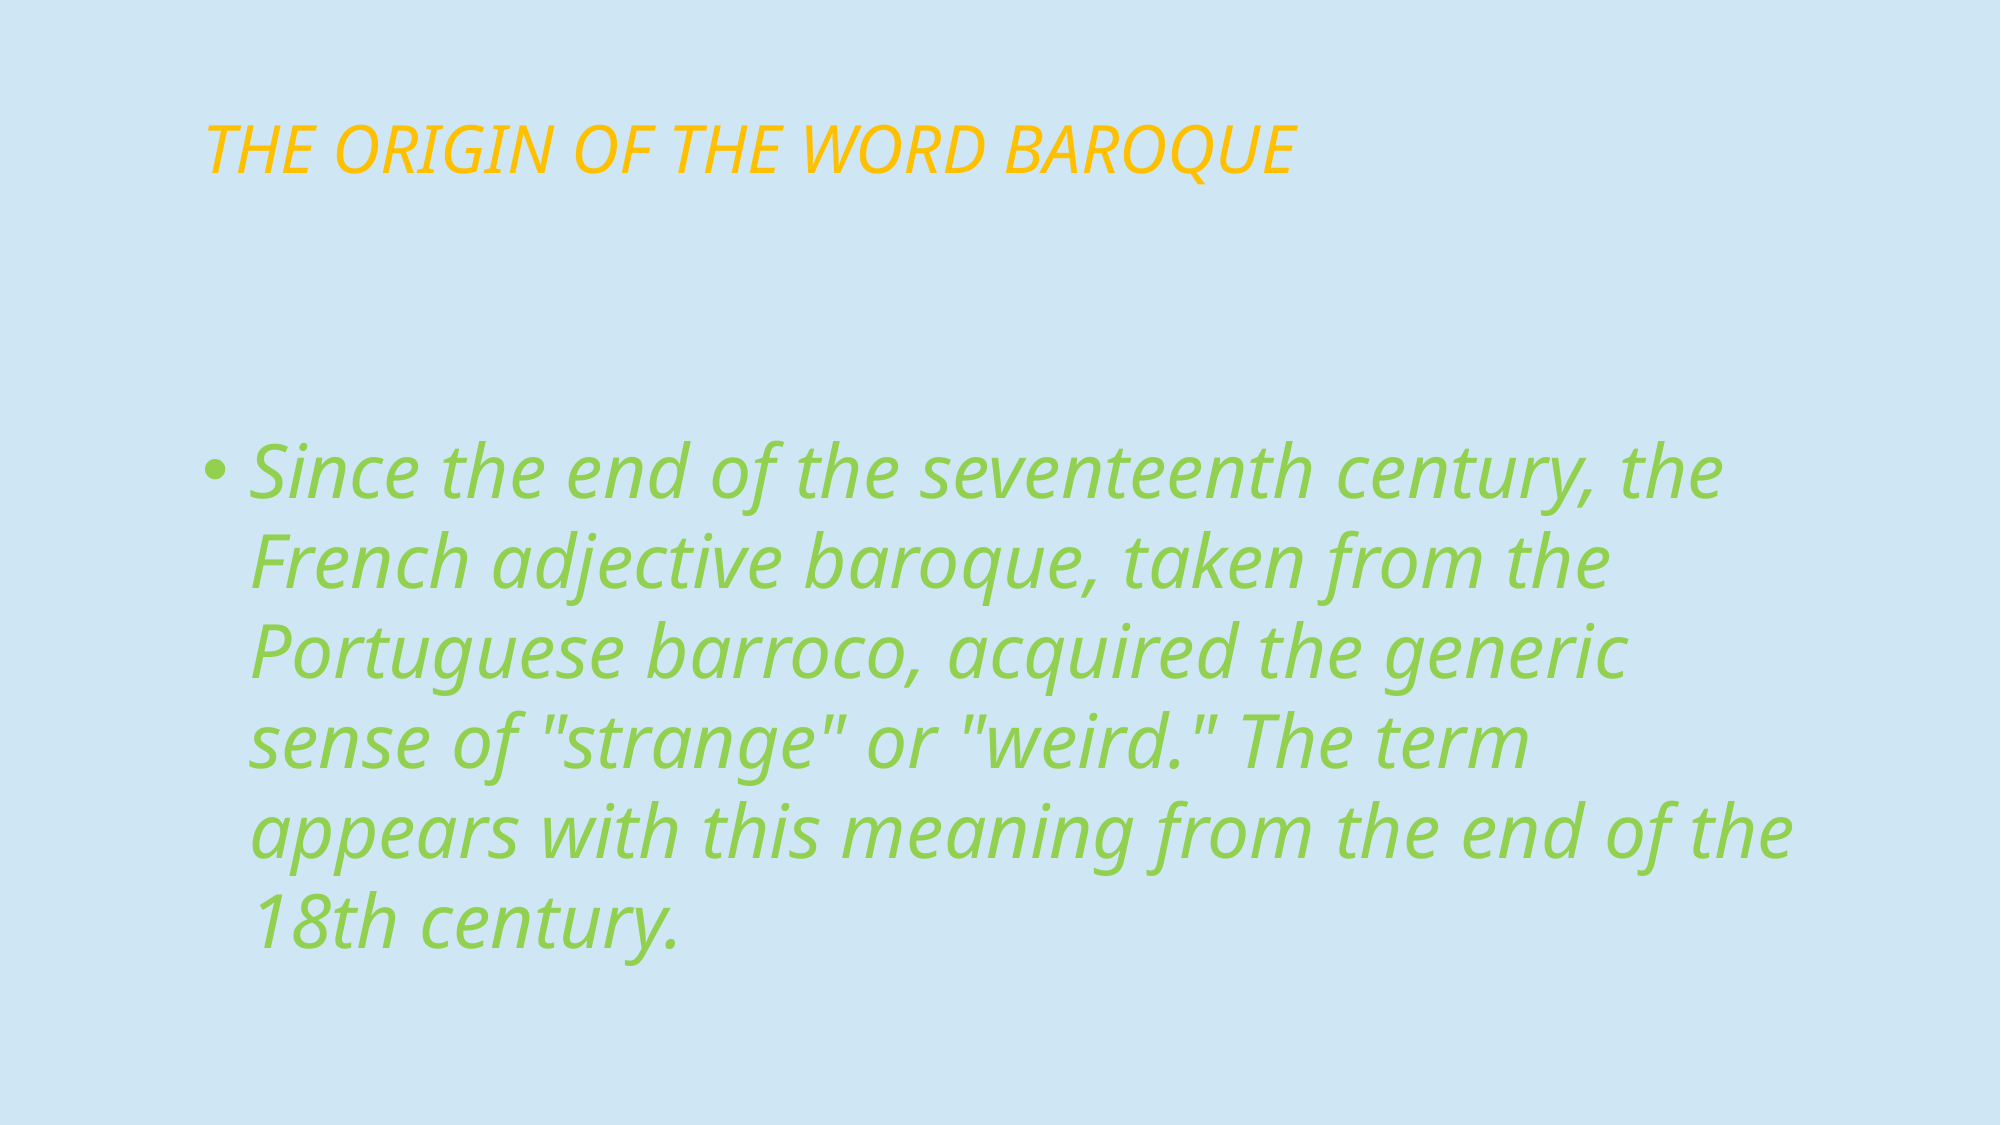

# THE ORIGIN OF THE WORD BAROQUE
Since the end of the seventeenth century, the French adjective baroque, taken from the Portuguese barroco, acquired the generic sense of "strange" or "weird." The term appears with this meaning from the end of the 18th century.